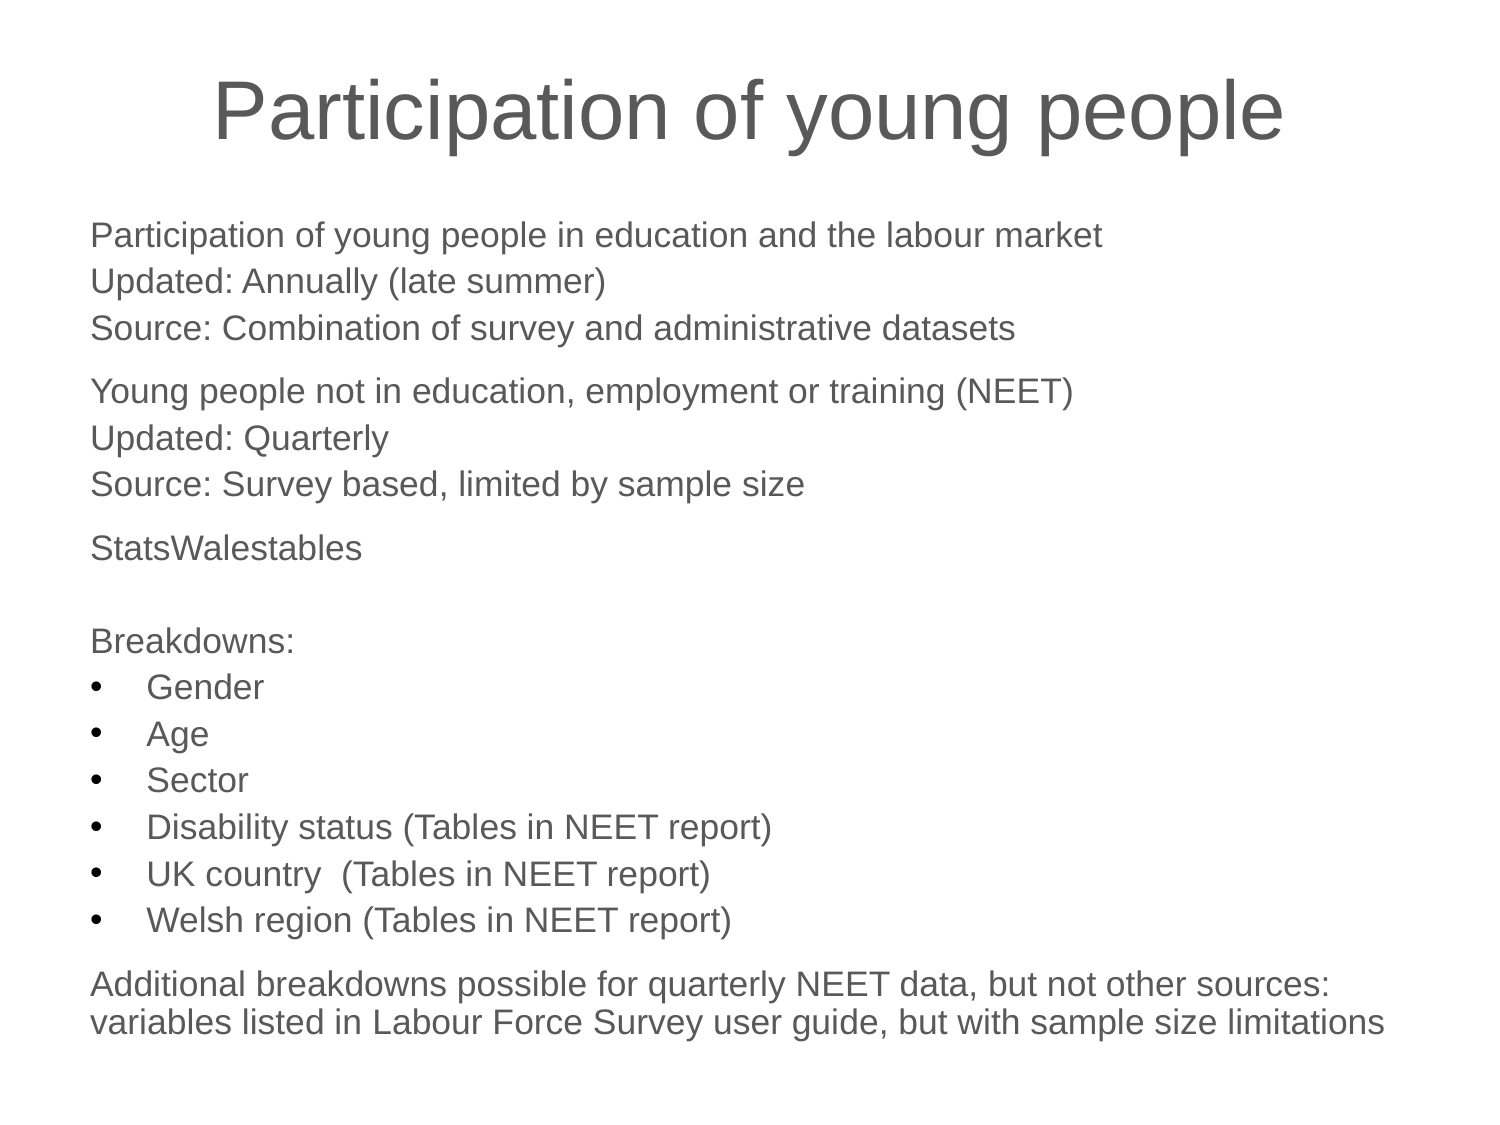

# Participation of young people
Participation of young people in education and the labour market
Updated: Annually (late summer)
Source: Combination of survey and administrative datasets
Young people not in education, employment or training (NEET)
Updated: Quarterly
Source: Survey based, limited by sample size
StatsWalestables
Breakdowns:
Gender
Age
Sector
Disability status (Tables in NEET report)
UK country (Tables in NEET report)
Welsh region (Tables in NEET report)
Additional breakdowns possible for quarterly NEET data, but not other sources: variables listed in Labour Force Survey user guide, but with sample size limitations